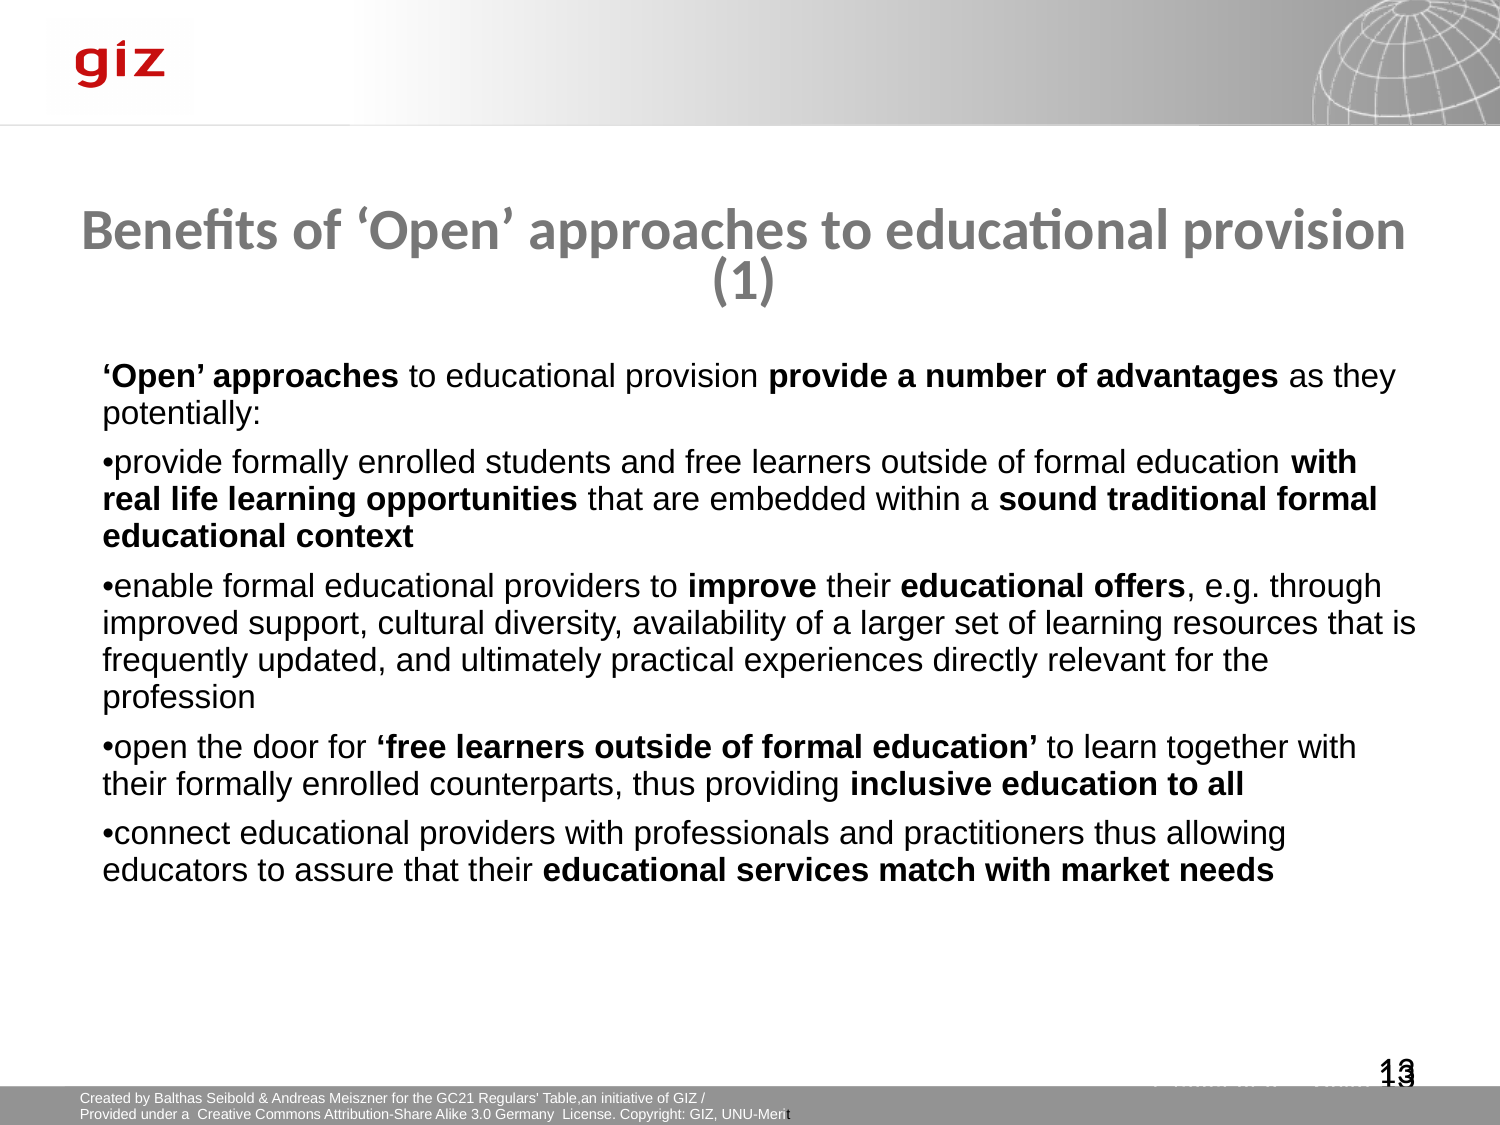

Benefits of ‘Open’ approaches to educational provision (1)
‘Open’ approaches to educational provision provide a number of advantages as they potentially:
provide formally enrolled students and free learners outside of formal education with real life learning opportunities that are embedded within a sound traditional formal educational context
enable formal educational providers to improve their educational offers, e.g. through improved support, cultural diversity, availability of a larger set of learning resources that is frequently updated, and ultimately practical experiences directly relevant for the profession
open the door for ‘free learners outside of formal education’ to learn together with their formally enrolled counterparts, thus providing inclusive education to all
connect educational providers with professionals and practitioners thus allowing educators to assure that their educational services match with market needs